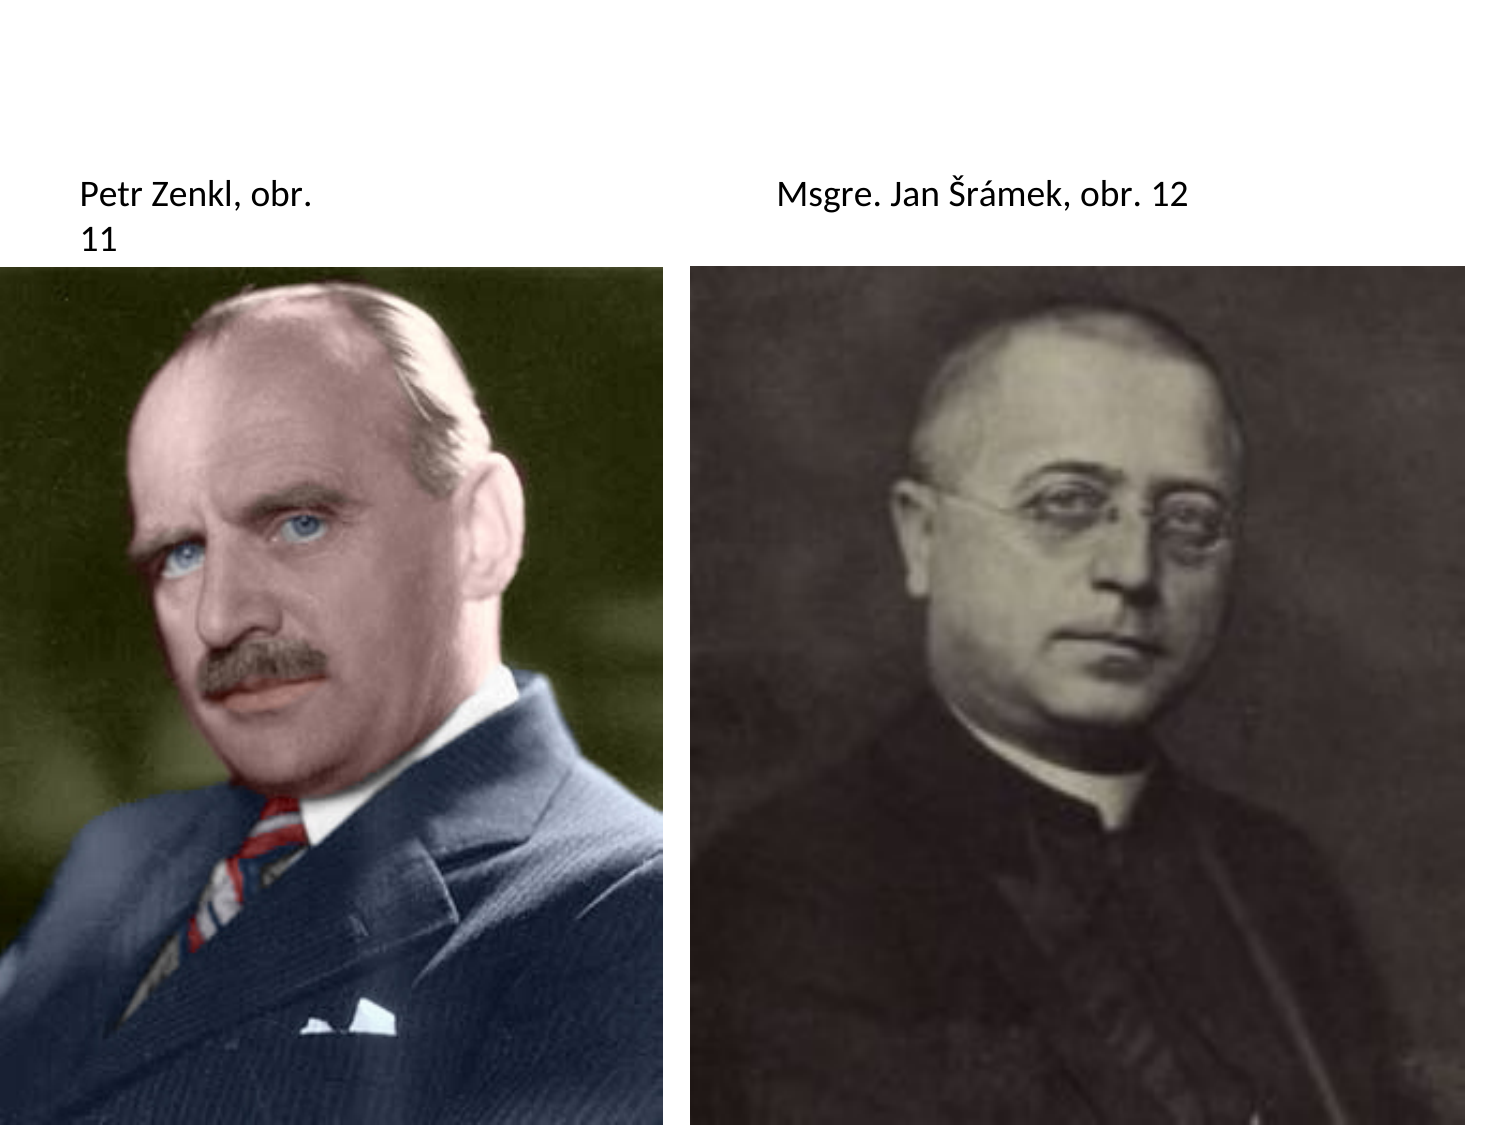

#
Petr Zenkl, obr. 11
Msgre. Jan Šrámek, obr. 12